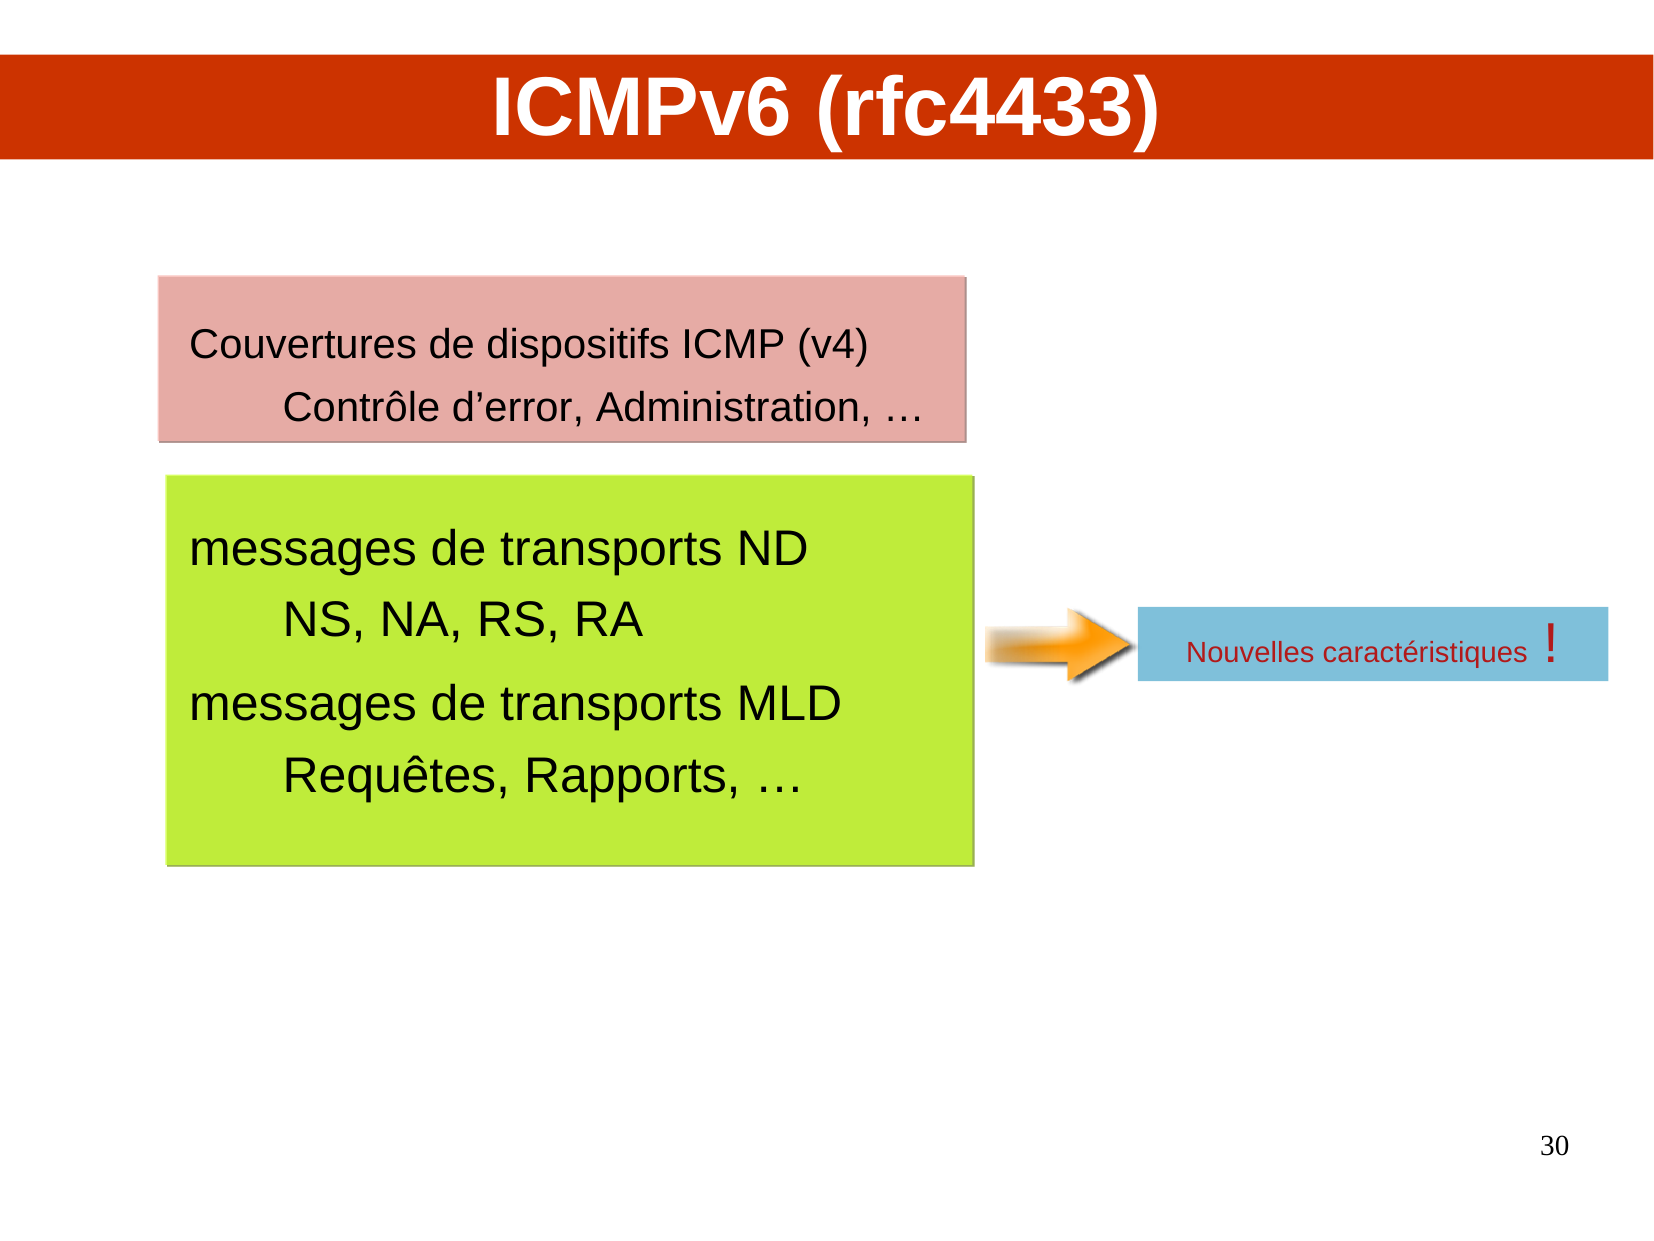

# ICMPv6 (rfc4433)‏
Couvertures de dispositifs ICMP (v4)
Contrôle d’error, Administration, …
messages de transports ND
NS, NA, RS, RA
messages de transports MLD
Requêtes, Rapports, …
Nouvelles caractéristiques !